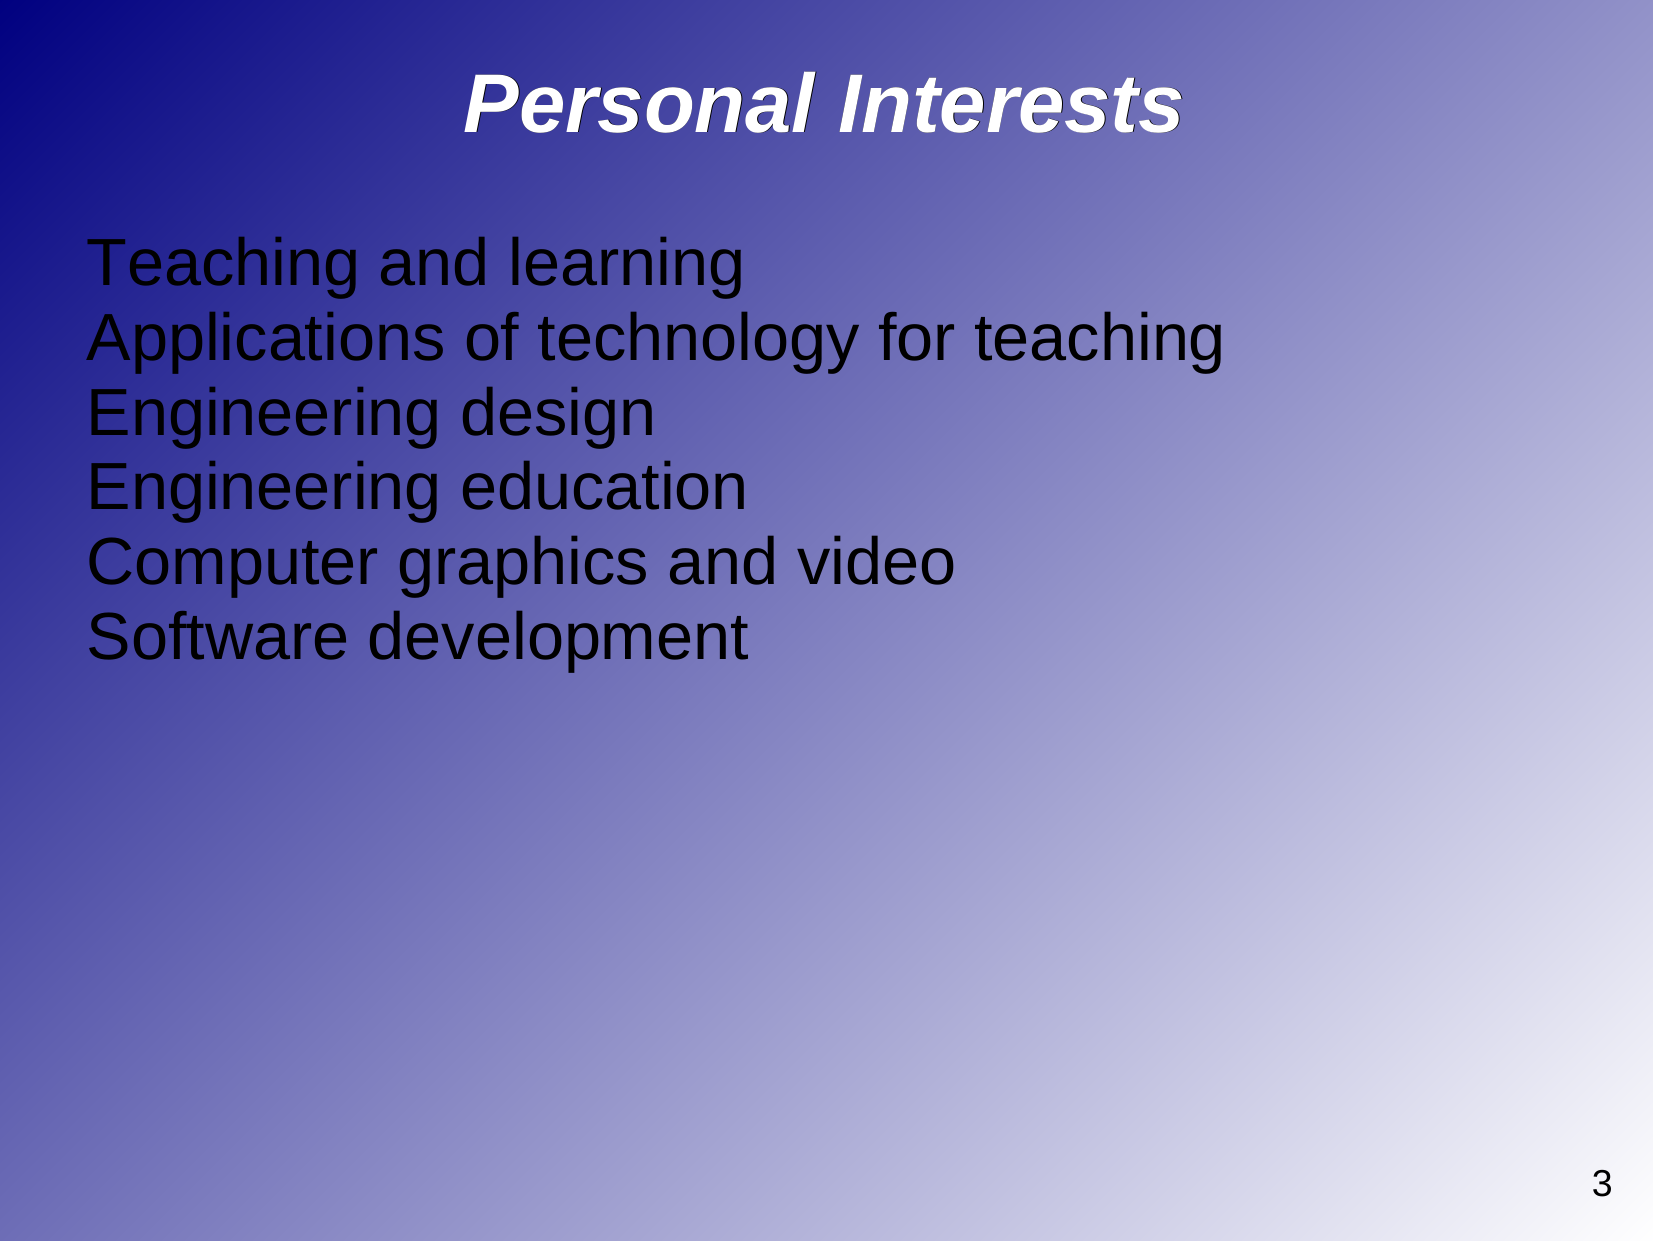

# Personal Interests
Teaching and learning
Applications of technology for teaching
Engineering design
Engineering education
Computer graphics and video
Software development